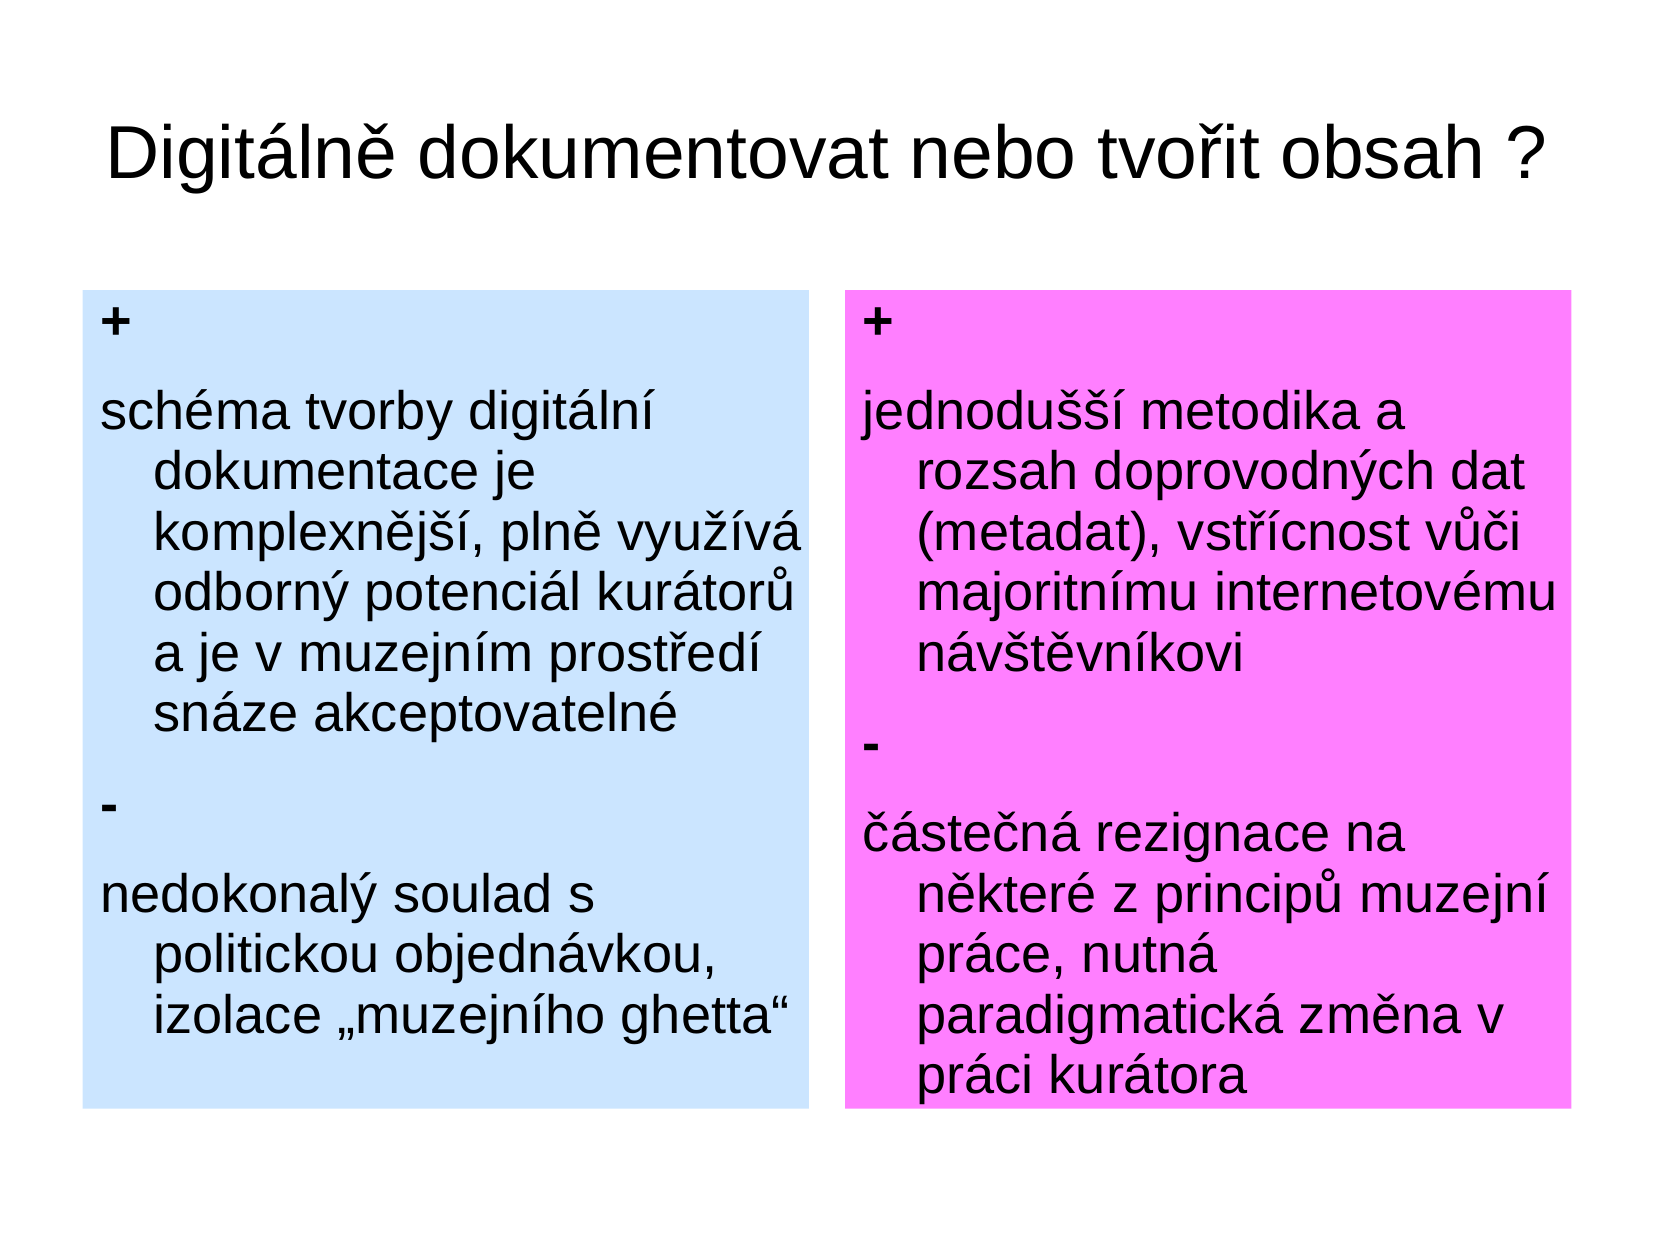

# Digitálně dokumentovat nebo tvořit obsah ?
+
schéma tvorby digitální dokumentace je komplexnější, plně využívá odborný potenciál kurátorů a je v muzejním prostředí snáze akceptovatelné
-
nedokonalý soulad s politickou objednávkou, izolace „muzejního ghetta“
+
jednodušší metodika a rozsah doprovodných dat (metadat), vstřícnost vůči majoritnímu internetovému návštěvníkovi
-
částečná rezignace na některé z principů muzejní práce, nutná paradigmatická změna v práci kurátora